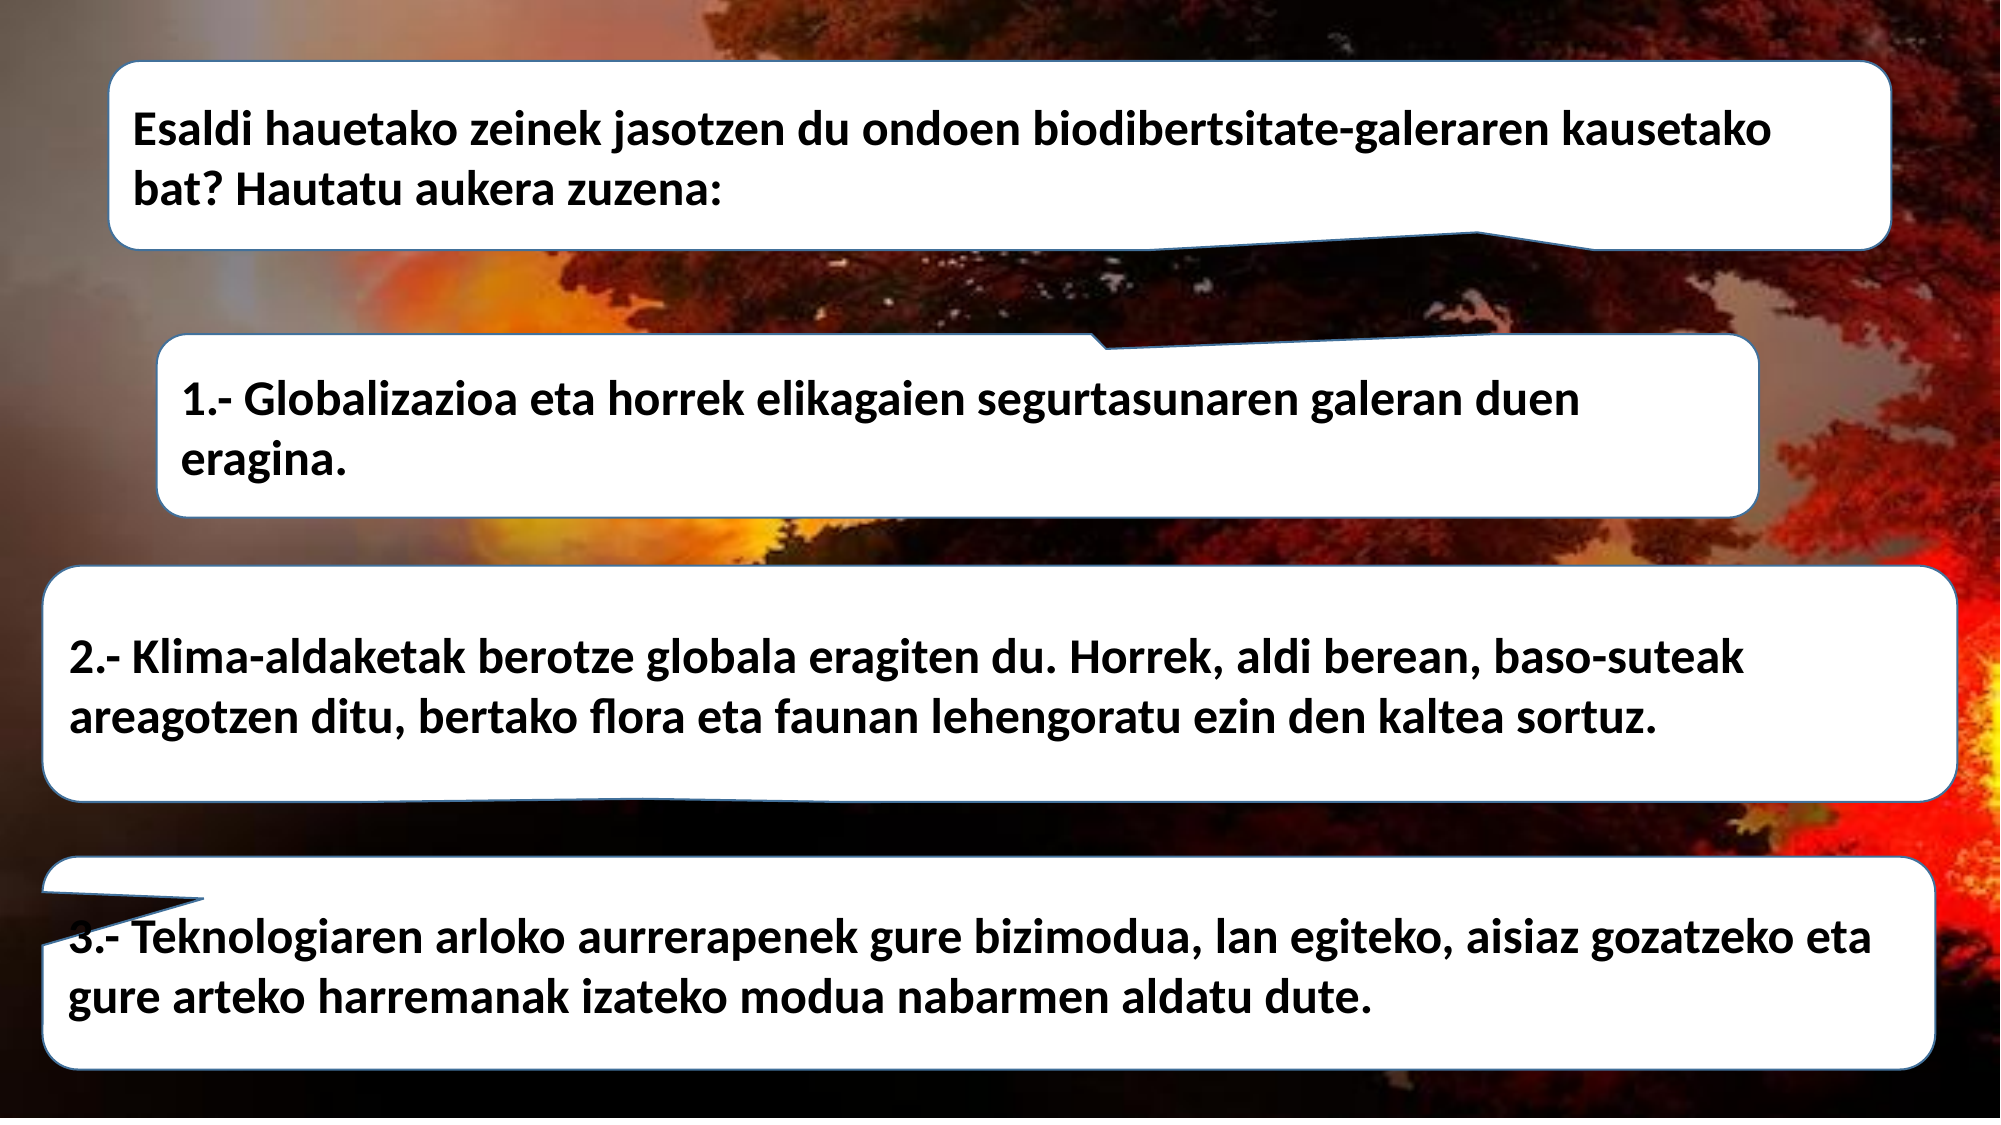

Esaldi hauetako zeinek jasotzen du ondoen biodibertsitate-galeraren kausetako bat? Hautatu aukera zuzena:
1.- Globalizazioa eta horrek elikagaien segurtasunaren galeran duen eragina.
2.- Klima-aldaketak berotze globala eragiten du. Horrek, aldi berean, baso-suteak areagotzen ditu, bertako flora eta faunan lehengoratu ezin den kaltea sortuz.
3.- Teknologiaren arloko aurrerapenek gure bizimodua, lan egiteko, aisiaz gozatzeko eta gure arteko harremanak izateko modua nabarmen aldatu dute.